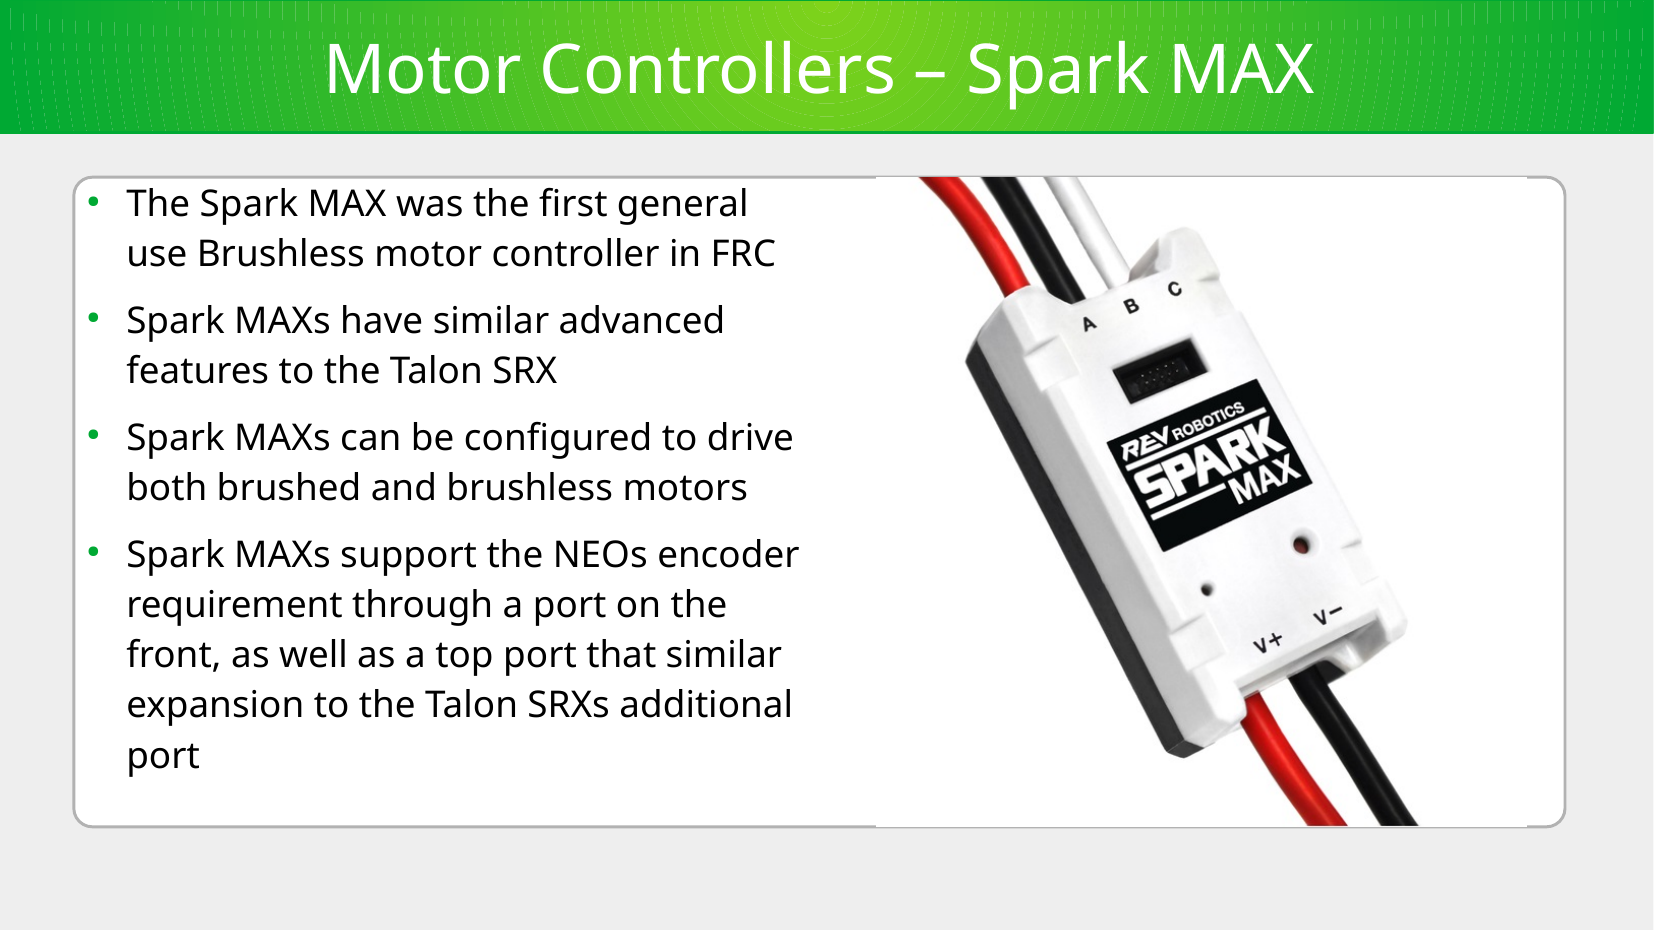

# Motor Controllers – Spark MAX
The Spark MAX was the first general use Brushless motor controller in FRC
Spark MAXs have similar advanced features to the Talon SRX
Spark MAXs can be configured to drive both brushed and brushless motors
Spark MAXs support the NEOs encoder requirement through a port on the front, as well as a top port that similar expansion to the Talon SRXs additional port